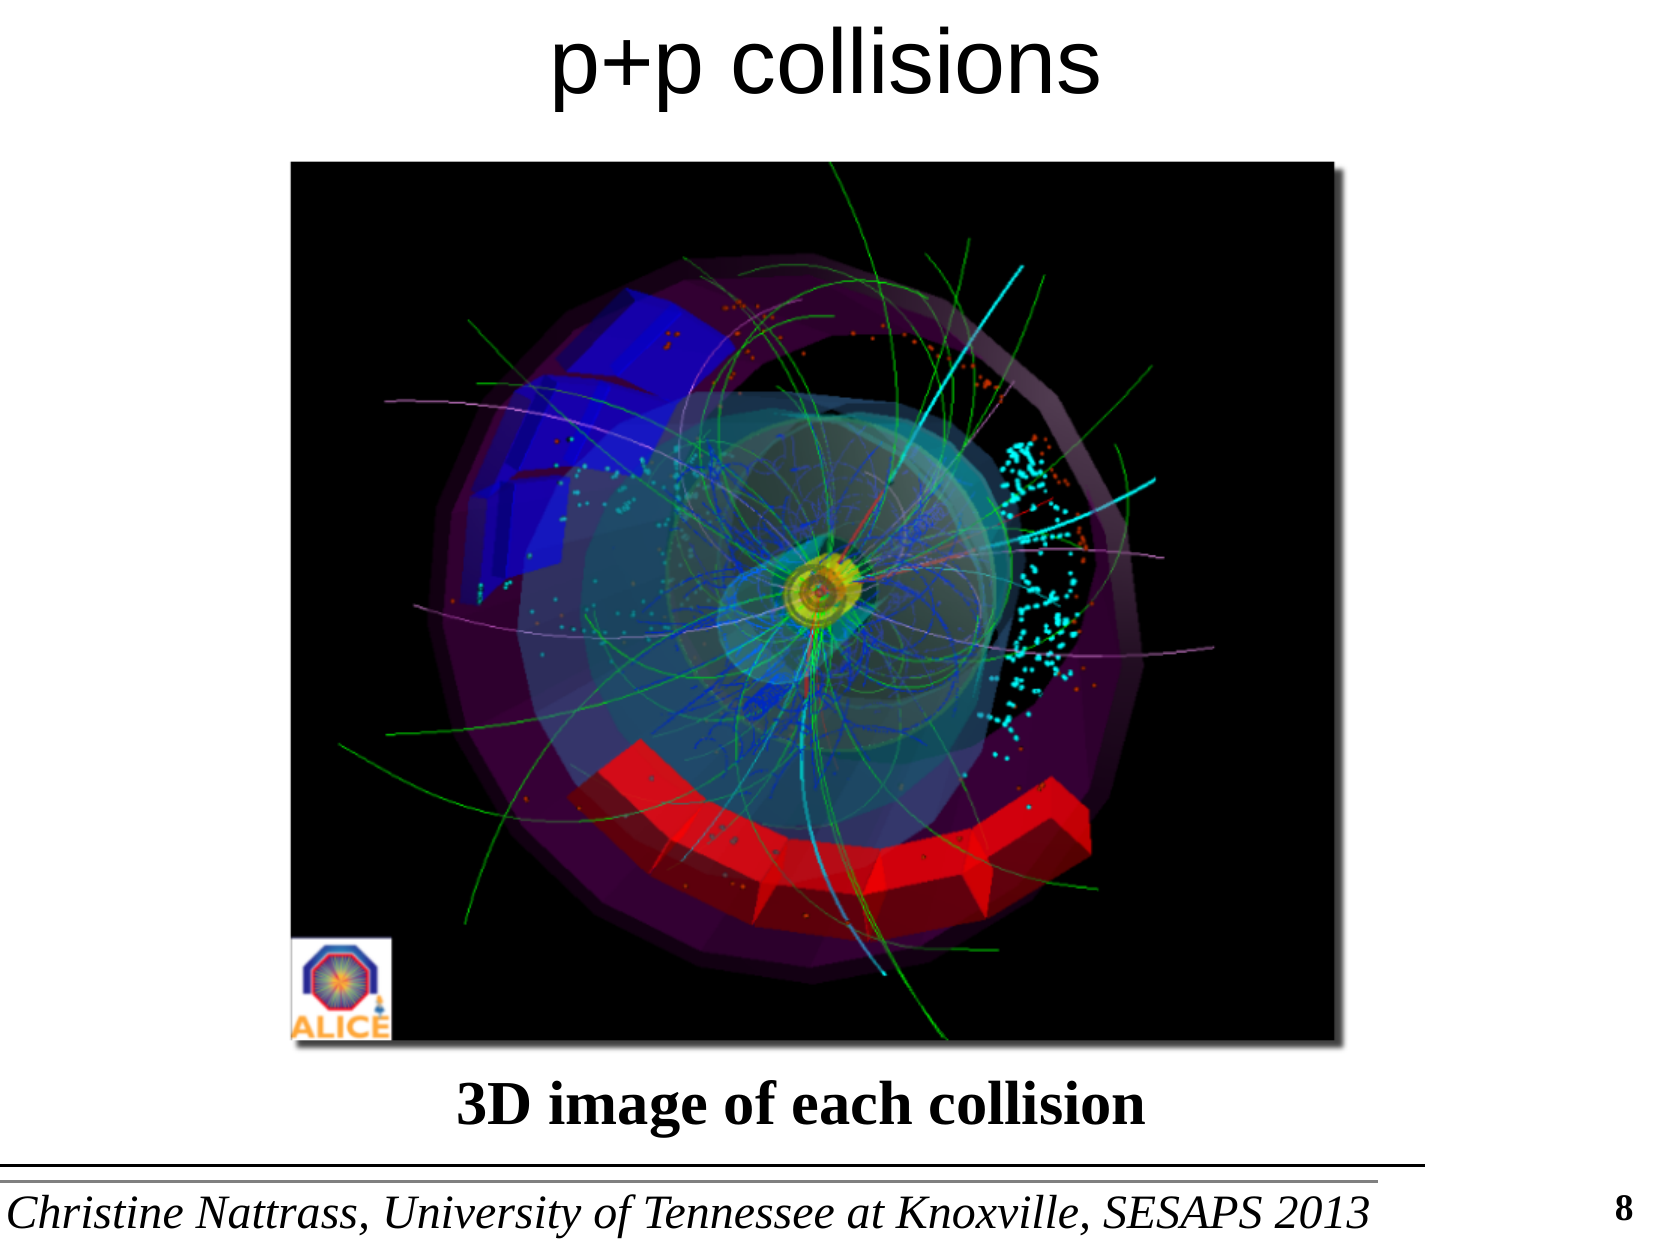

# p+p collisions
3D image of each collision